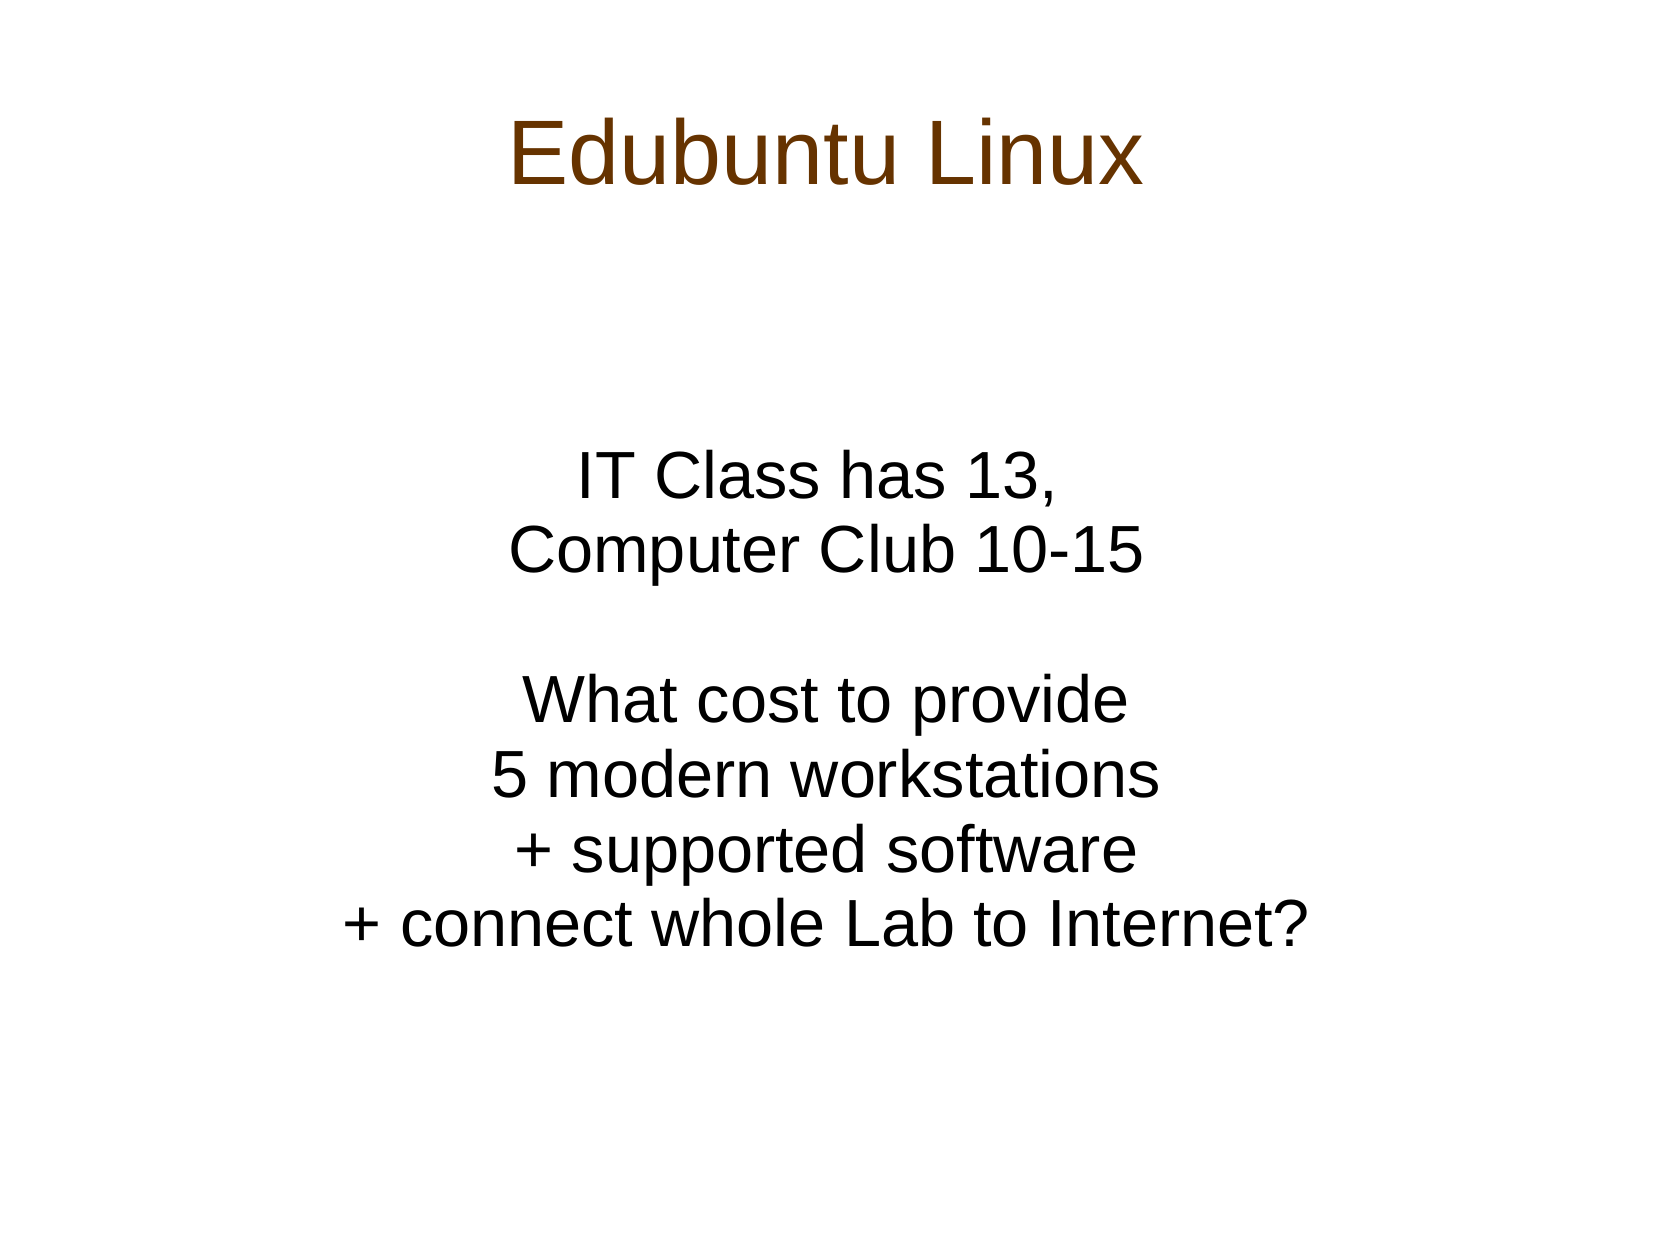

# Edubuntu Linux
IT Class has 13,
Computer Club 10-15
What cost to provide
5 modern workstations
+ supported software
+ connect whole Lab to Internet?